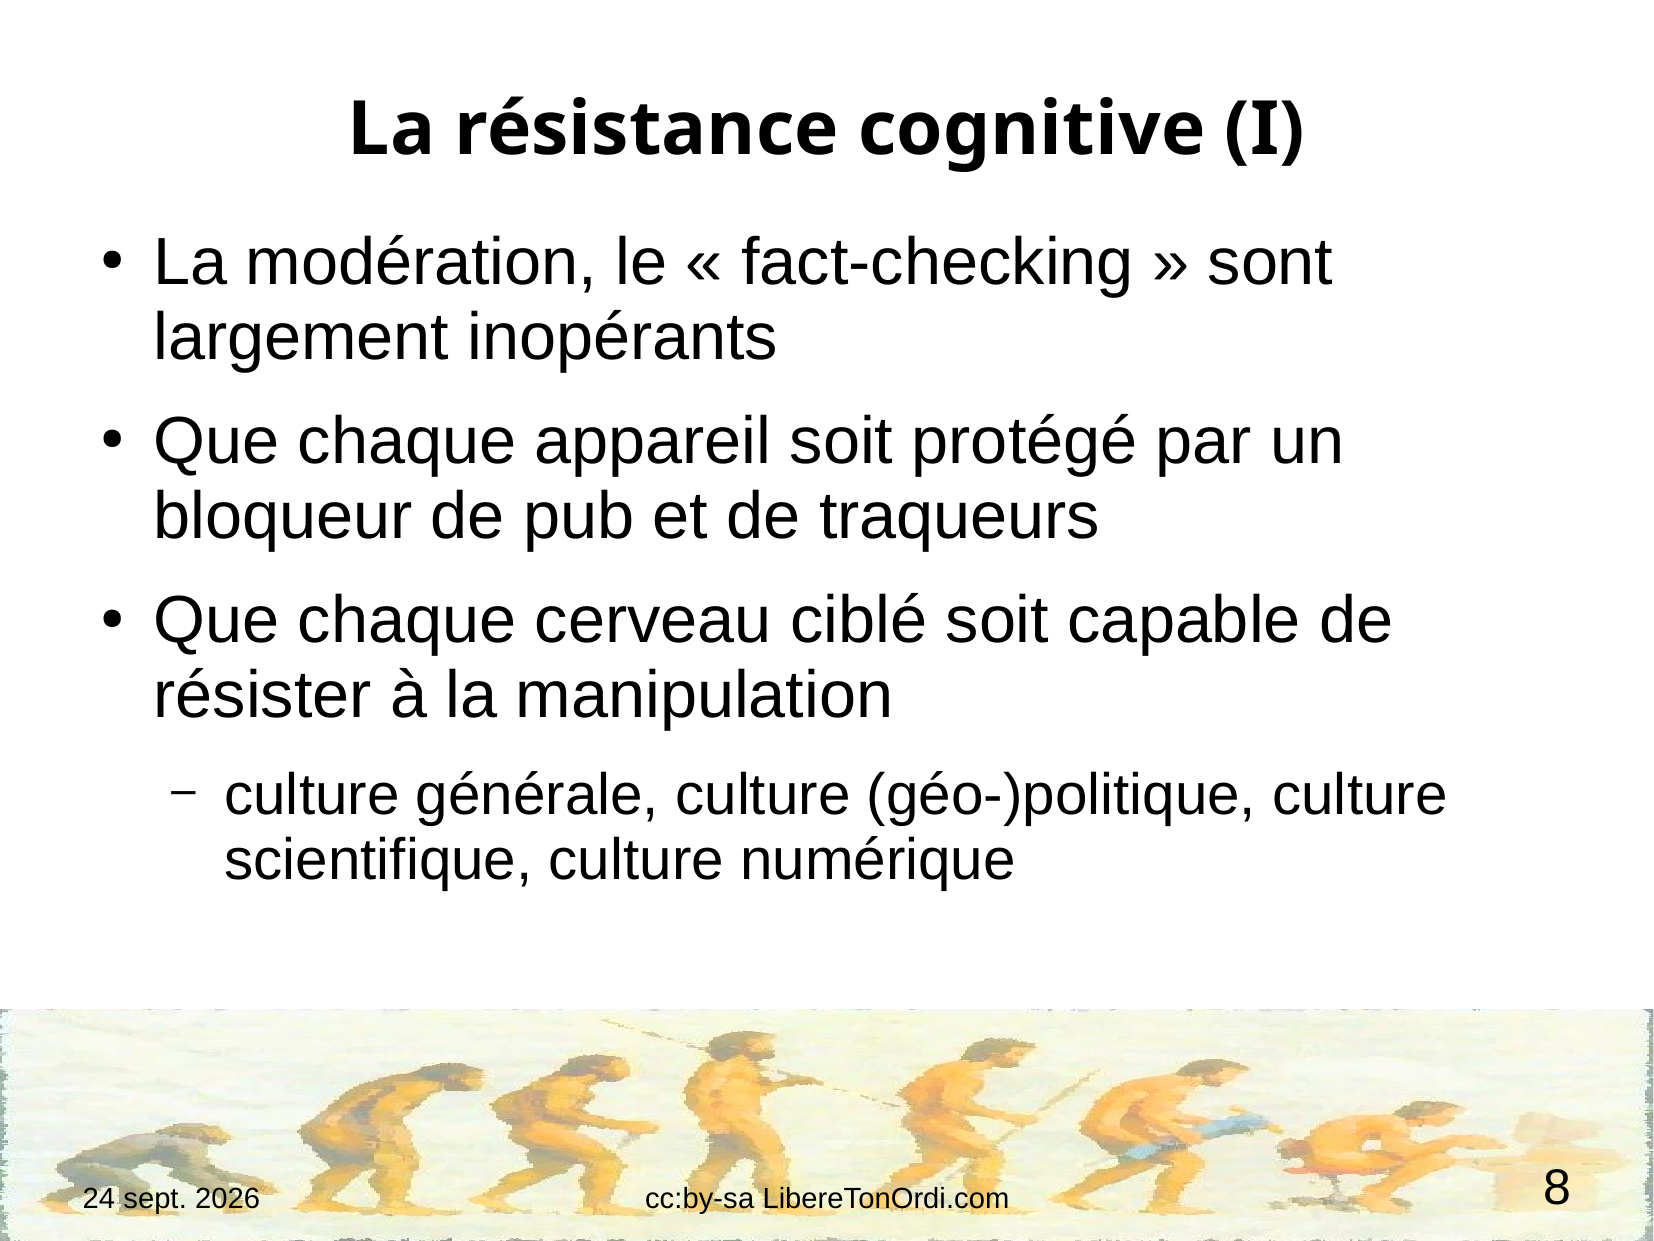

# La résistance cognitive (I)
La modération, le « fact-checking » sont largement inopérants
Que chaque appareil soit protégé par un bloqueur de pub et de traqueurs
Que chaque cerveau ciblé soit capable de résister à la manipulation
culture générale, culture (géo-)politique, culture scientifique, culture numérique
cc:by-sa LibereTonOrdi.com
8